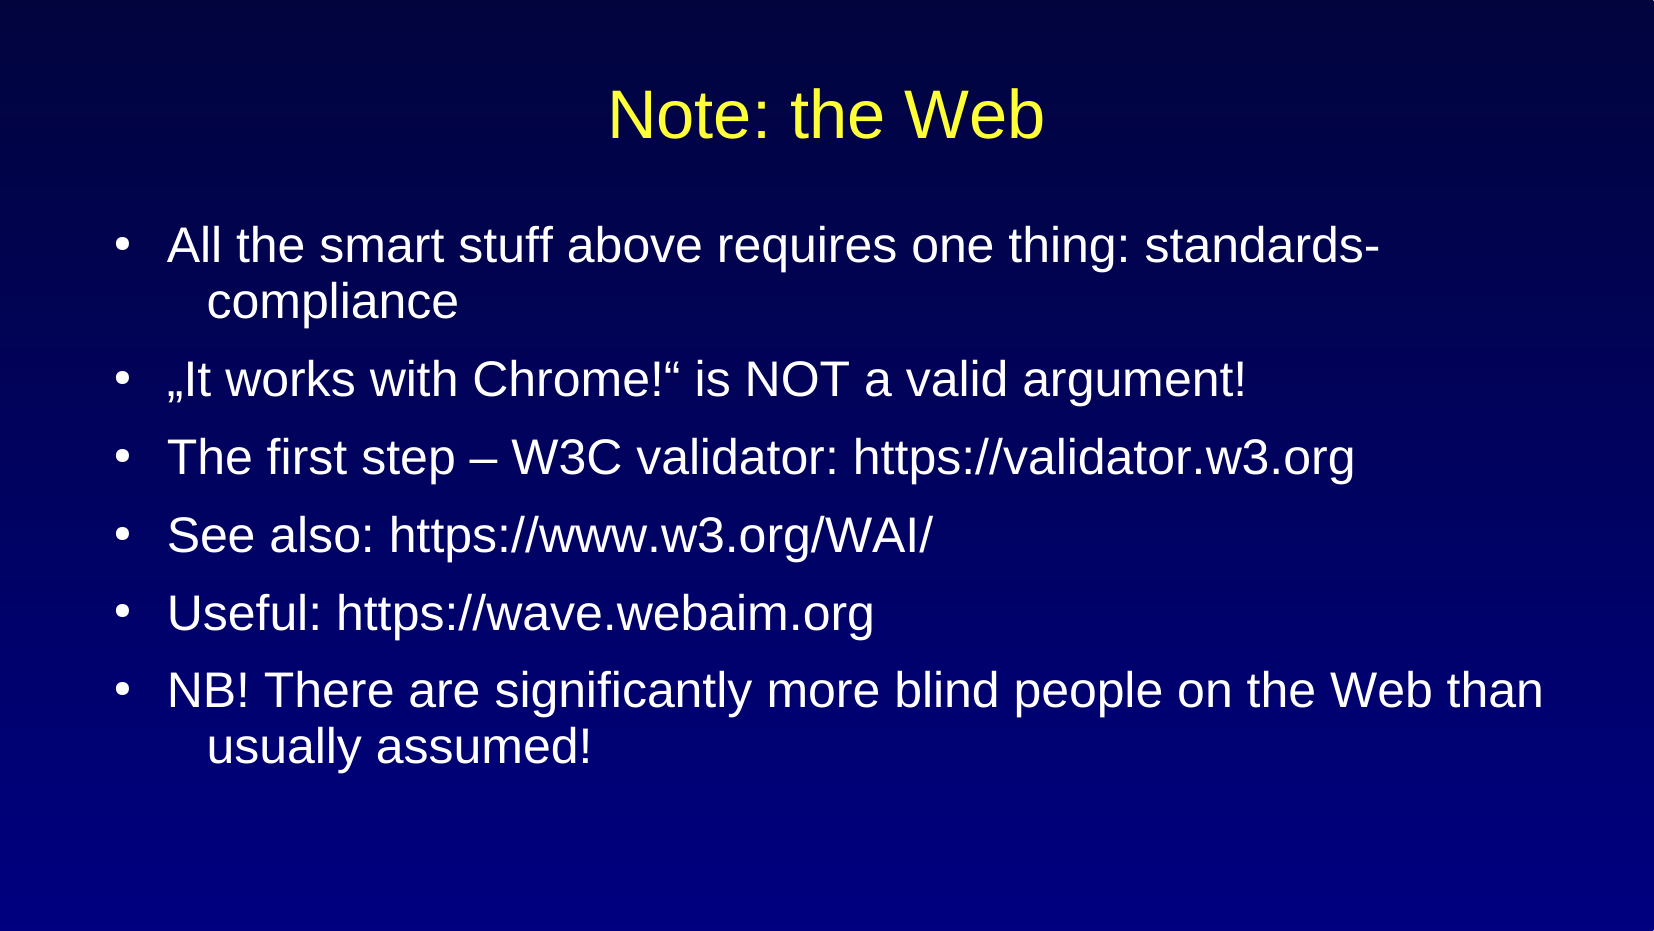

# Note: the Web
All the smart stuff above requires one thing: standards-compliance
„It works with Chrome!“ is NOT a valid argument!
The first step – W3C validator: https://validator.w3.org
See also: https://www.w3.org/WAI/
Useful: https://wave.webaim.org
NB! There are significantly more blind people on the Web than usually assumed!